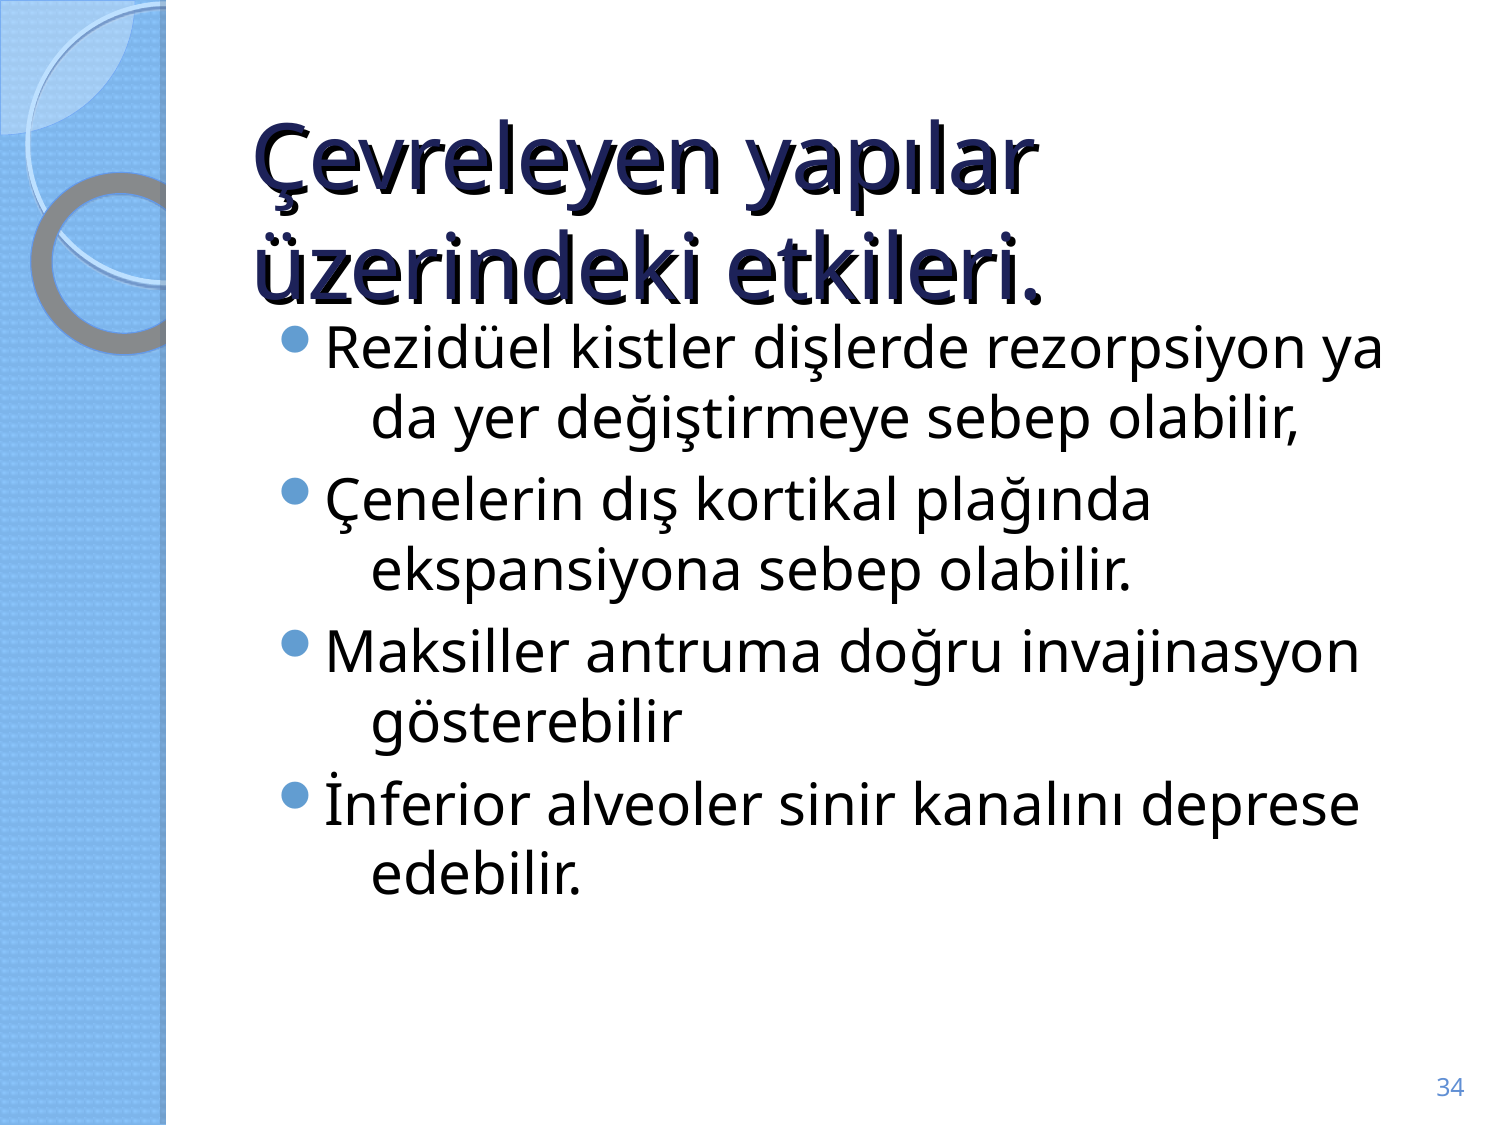

# Çevreleyen yapılar üzerindeki etkileri.
Rezidüel kistler dişlerde rezorpsiyon ya da yer değiştirmeye sebep olabilir,
Çenelerin dış kortikal plağında ekspansiyona sebep olabilir.
Maksiller antruma doğru invajinasyon gösterebilir
İnferior alveoler sinir kanalını deprese edebilir.
34